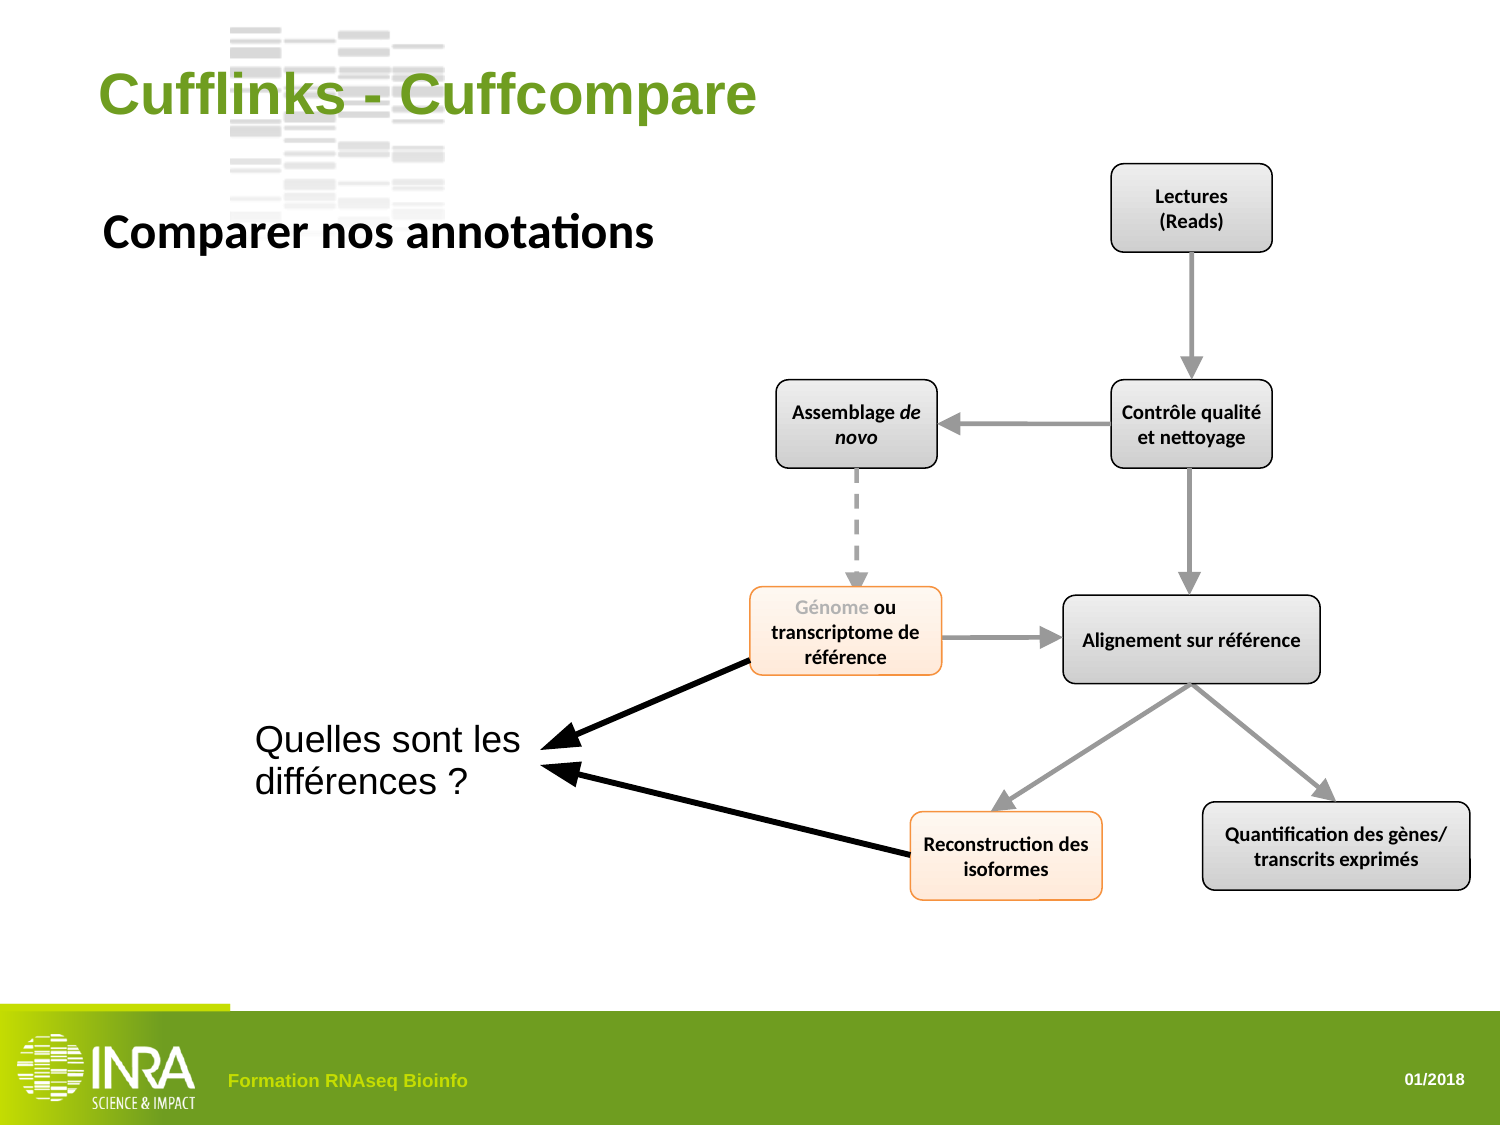

Cufflinks - Cuffcompare
Comparer nos annotations
Lectures
(Reads)
Assemblage de novo
Contrôle qualité
et nettoyage
Génome ou transcriptome de référence
Alignement sur référence
Quelles sont les différences ?
Quantification des gènes/ transcrits exprimés
Reconstruction des isoformes